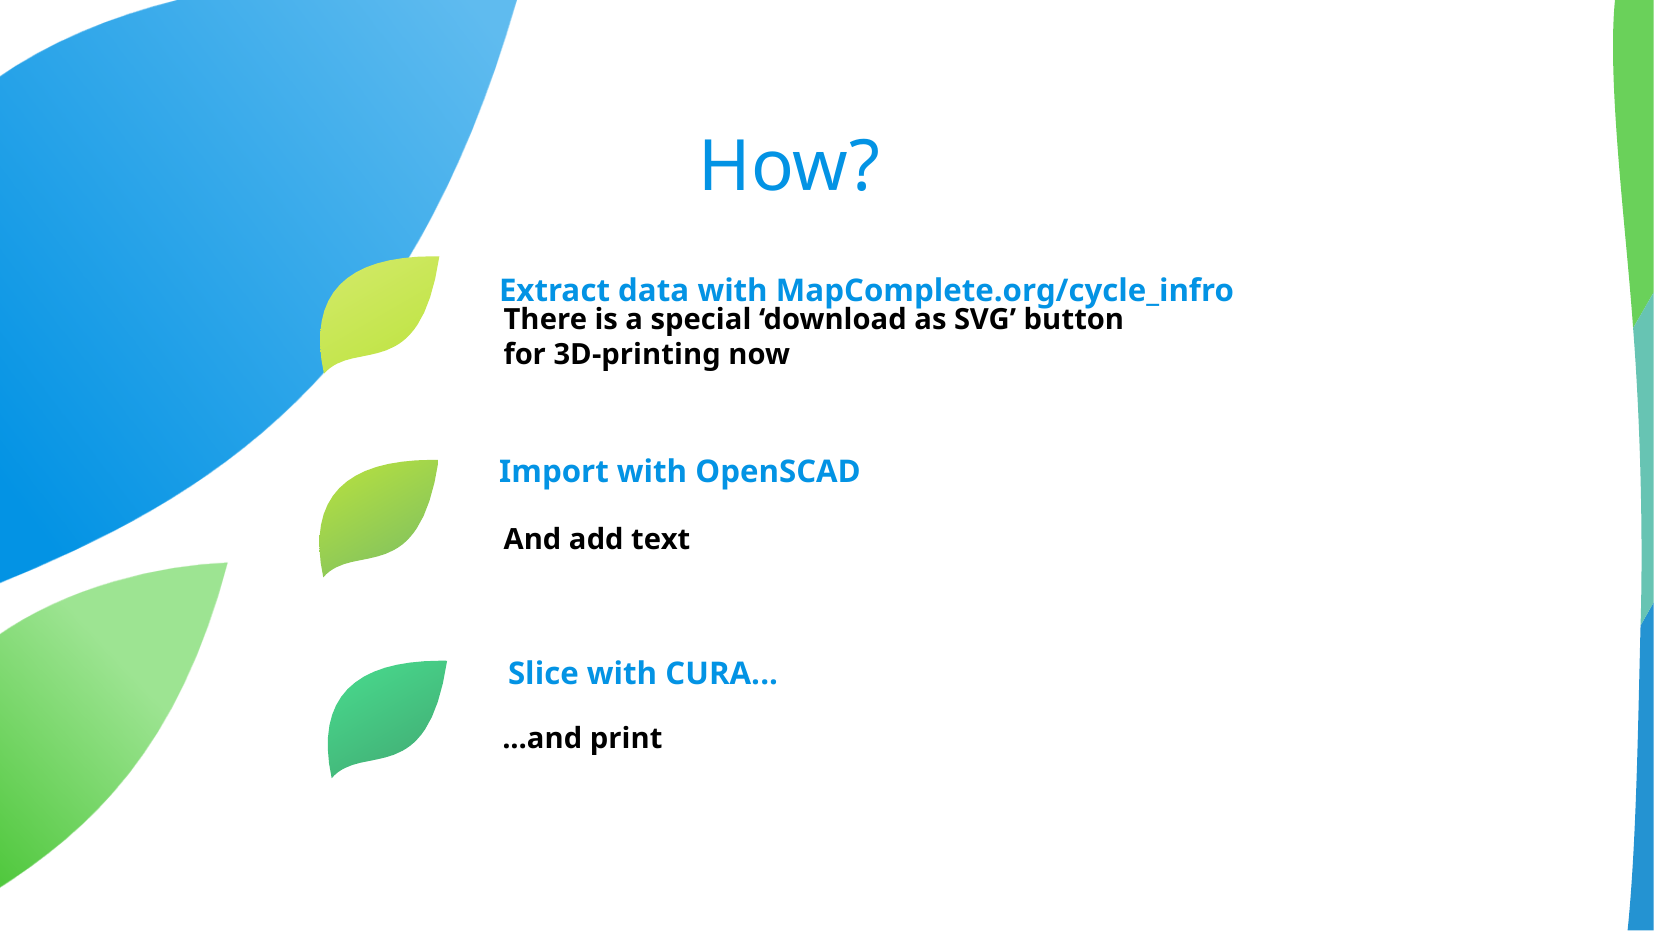

How?
Extract data with MapComplete.org/cycle_infro
There is a special ‘download as SVG’ button for 3D-printing now
Import with OpenSCAD
And add text
Slice with CURA...
...and print